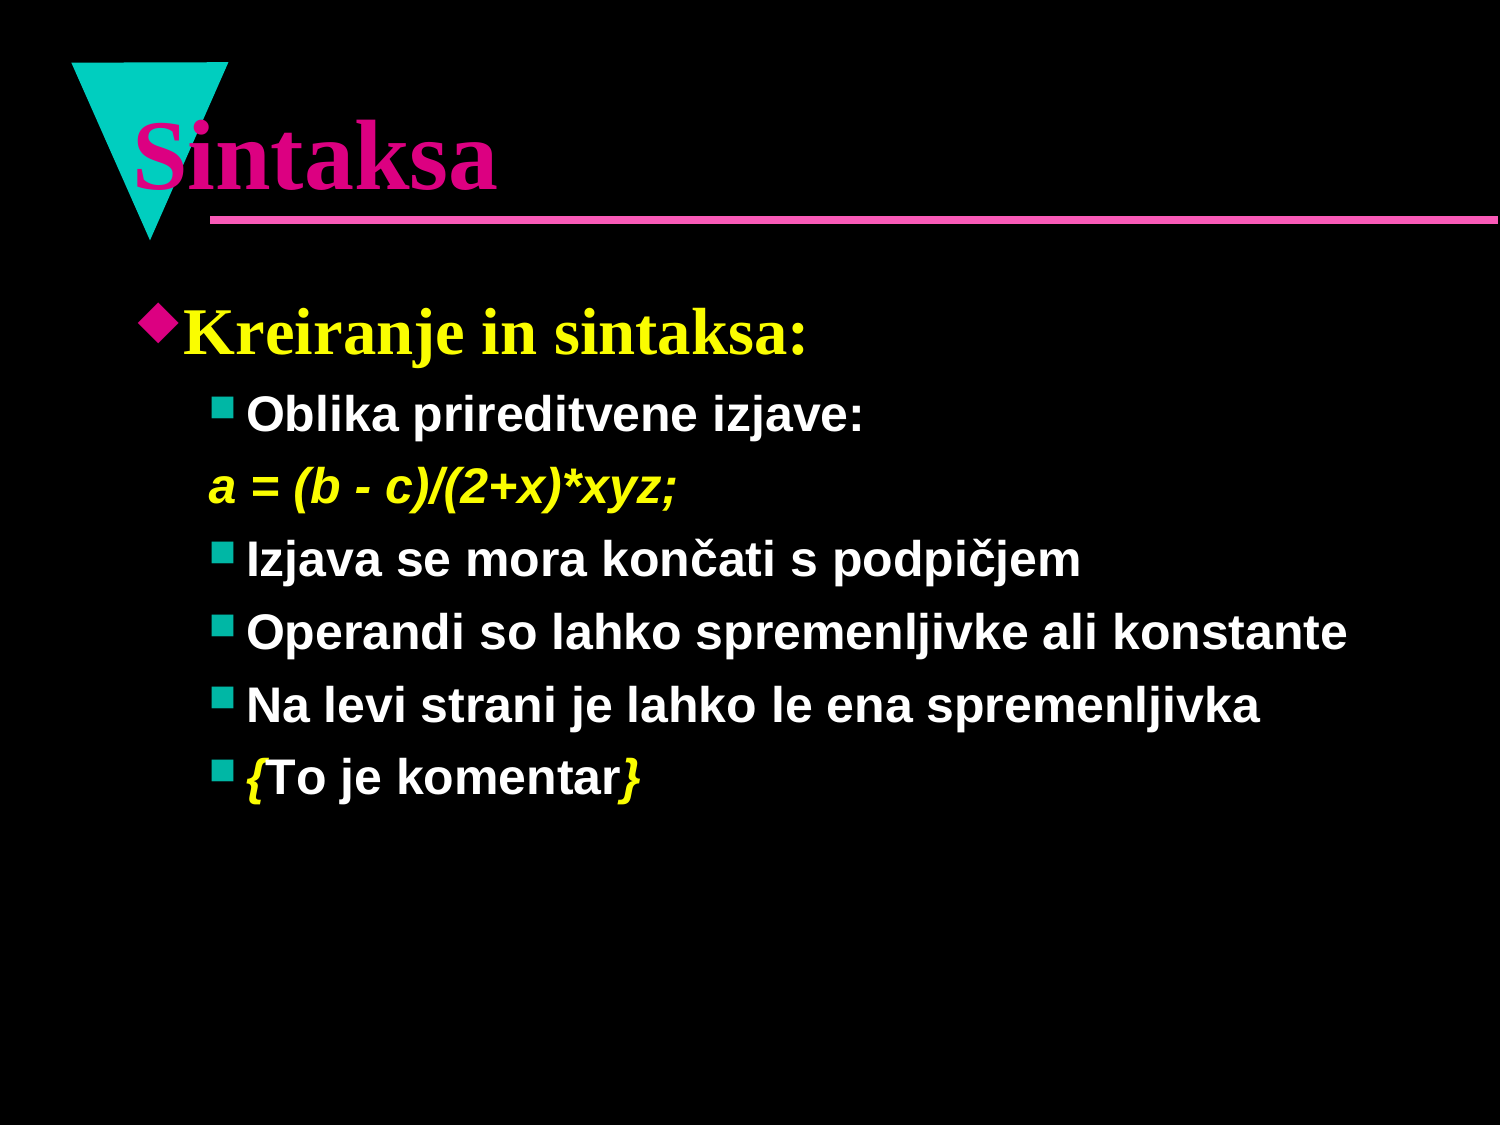

# Sintaksa
Kreiranje in sintaksa:
Oblika prireditvene izjave:
a = (b - c)/(2+x)*xyz;
Izjava se mora končati s podpičjem
Operandi so lahko spremenljivke ali konstante
Na levi strani je lahko le ena spremenljivka
{To je komentar}
RVP2
Kreiranje programskih modulov
30